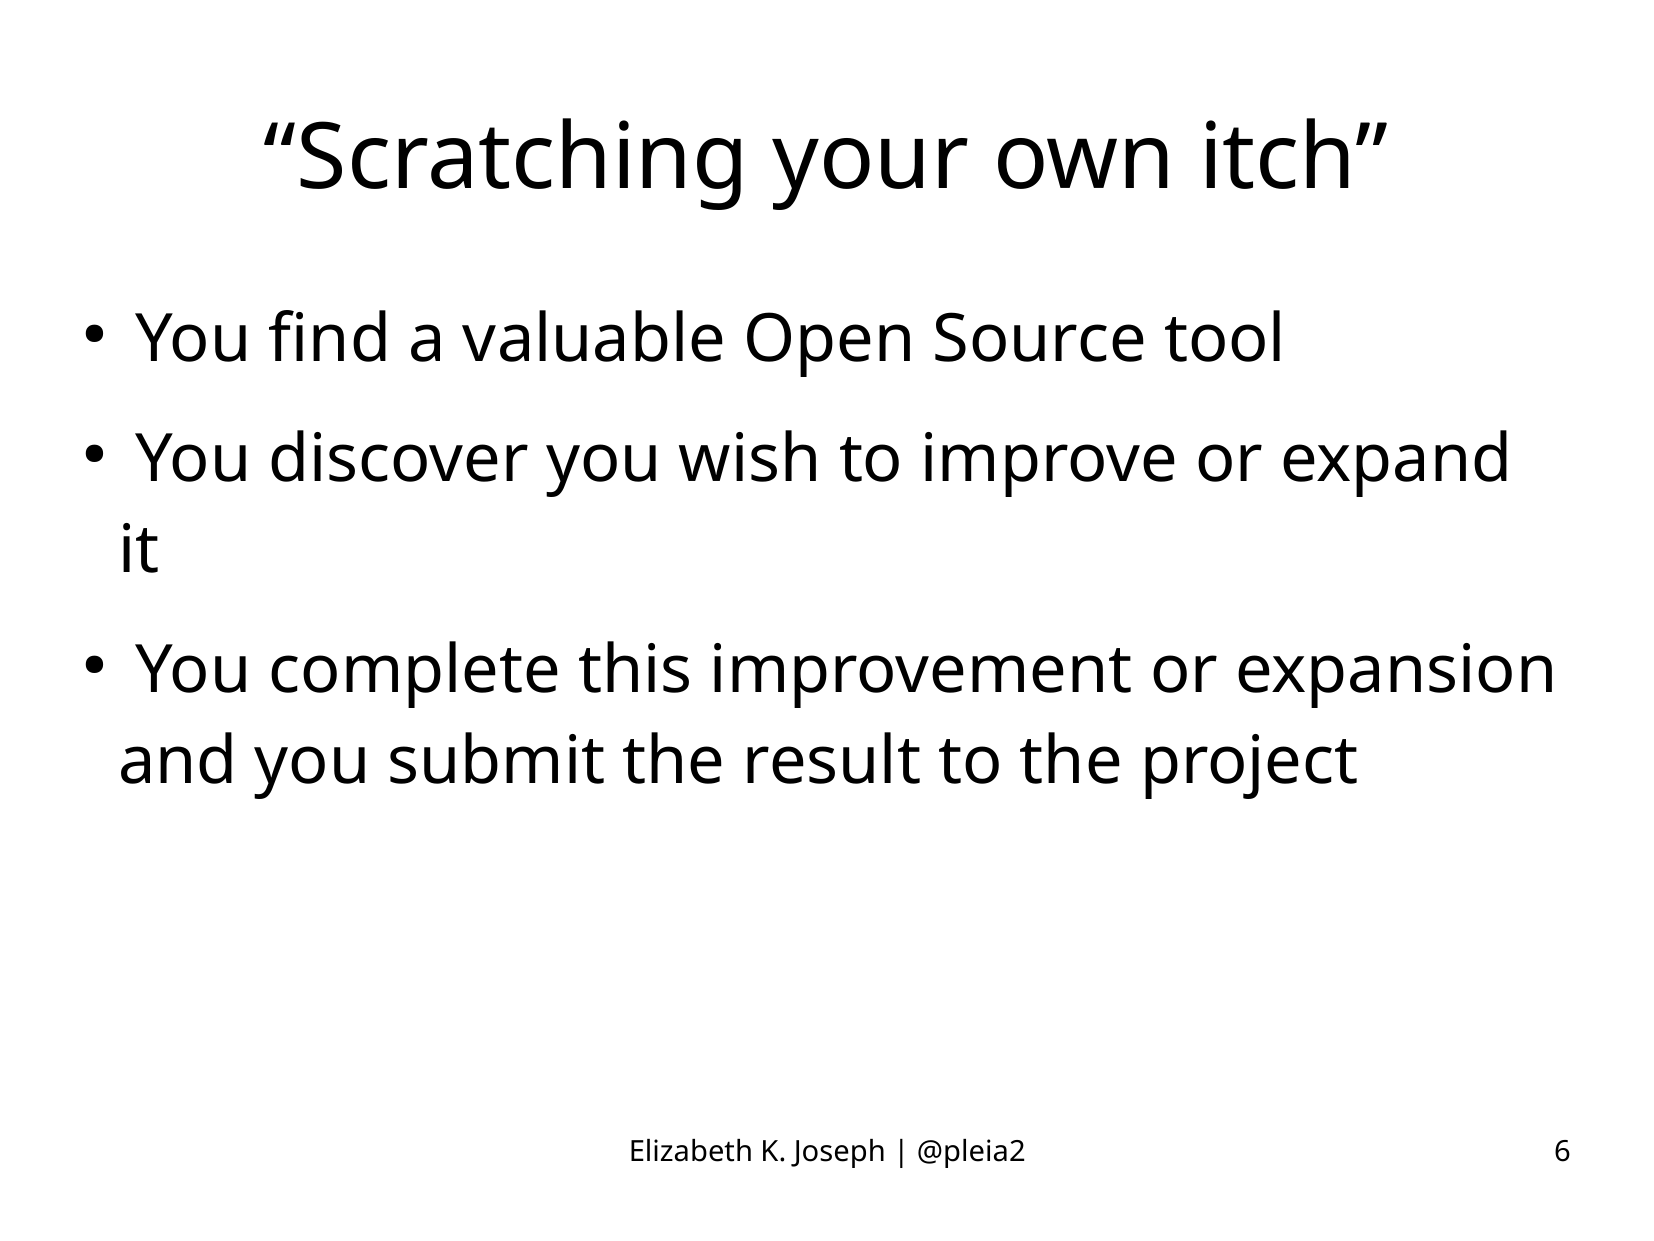

# “Scratching your own itch”
 You find a valuable Open Source tool
 You discover you wish to improve or expand it
 You complete this improvement or expansion and you submit the result to the project
Elizabeth K. Joseph | @pleia2
6